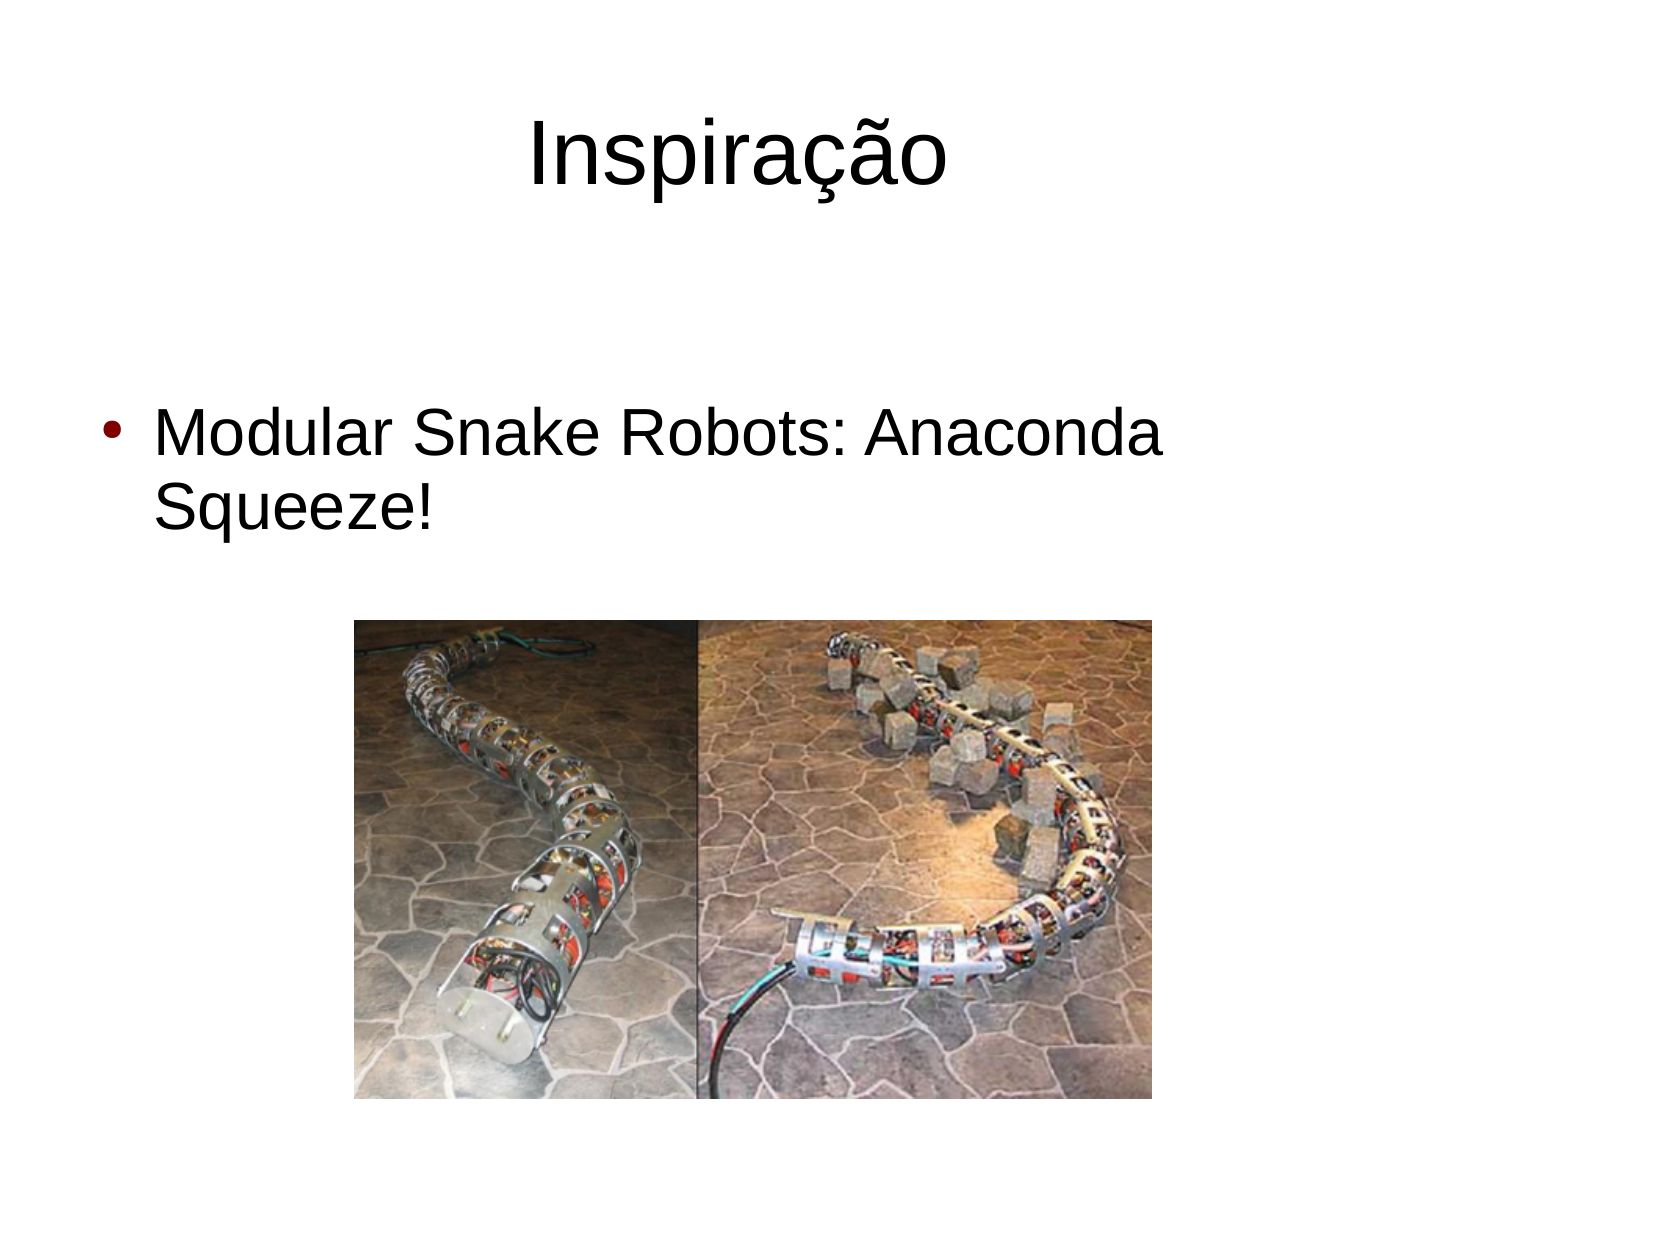

# Inspiração
Modular Snake Robots: Anaconda Squeeze!